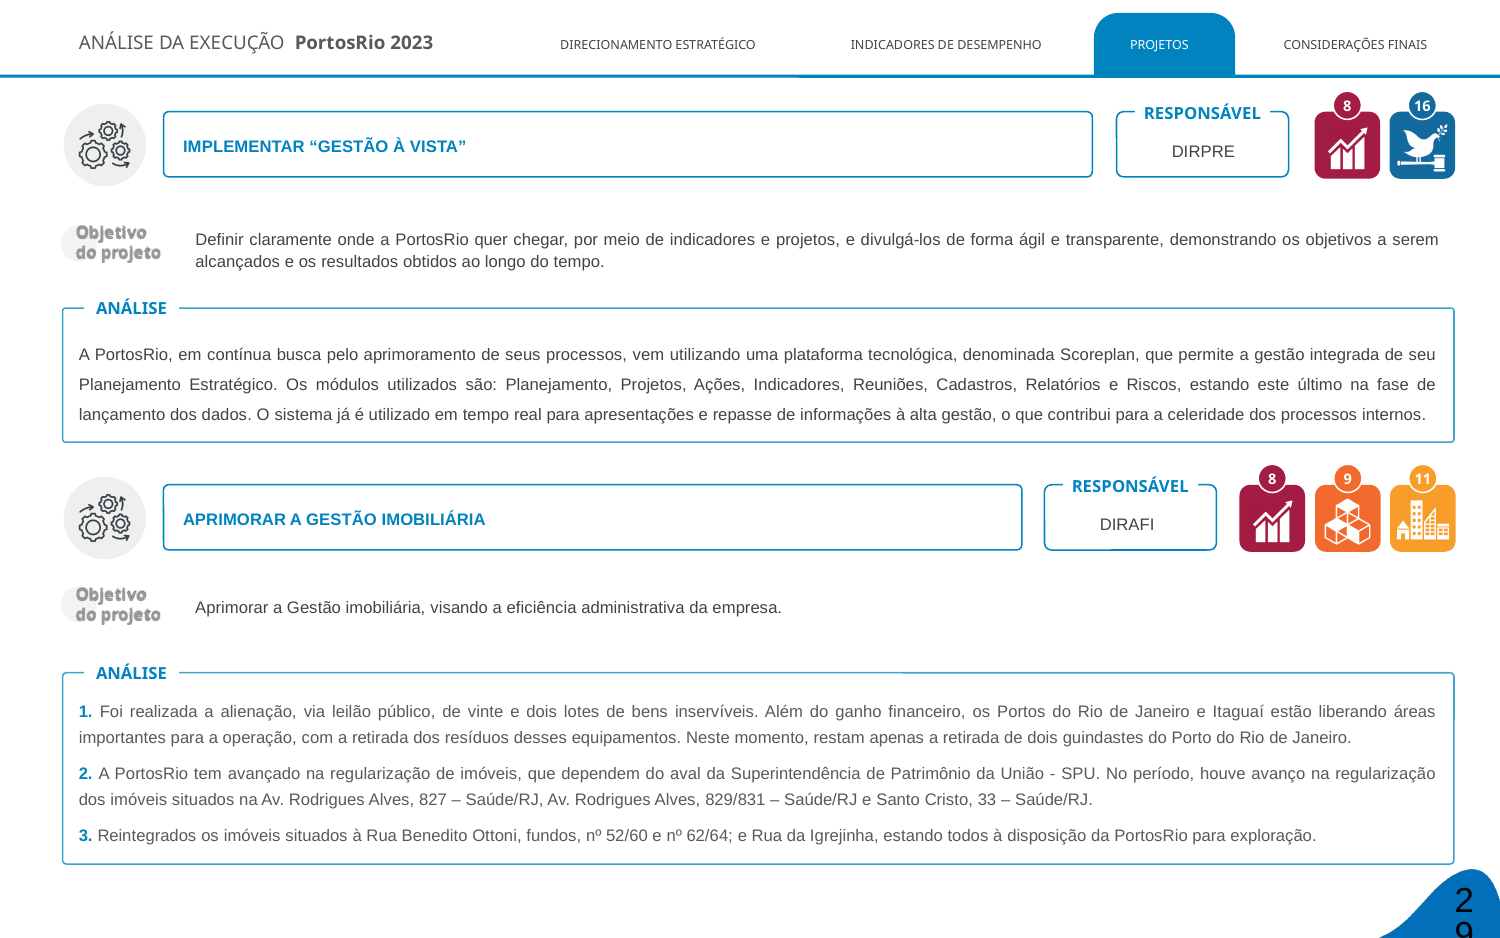

ANÁLISE DA EXECUÇÃO PortosRio 2023
DIRECIONAMENTO ESTRATÉGICO
INDICADORES DE DESEMPENHO
PROJETOS
CONSIDERAÇÕES FINAIS
8
16
RESPONSÁVEL
DIRPRE
IMPLEMENTAR “GESTÃO À VISTA”
Objetivo
do projeto
Definir claramente onde a PortosRio quer chegar, por meio de indicadores e projetos, e divulgá-los de forma ágil e transparente, demonstrando os objetivos a serem alcançados e os resultados obtidos ao longo do tempo.
ANÁLISE
A PortosRio, em contínua busca pelo aprimoramento de seus processos, vem utilizando uma plataforma tecnológica, denominada Scoreplan, que permite a gestão integrada de seu Planejamento Estratégico. Os módulos utilizados são: Planejamento, Projetos, Ações, Indicadores, Reuniões, Cadastros, Relatórios e Riscos, estando este último na fase de lançamento dos dados. O sistema já é utilizado em tempo real para apresentações e repasse de informações à alta gestão, o que contribui para a celeridade dos processos internos.
8
9
11
RESPONSÁVEL
DIRAFI
APRIMORAR A GESTÃO IMOBILIÁRIA
Objetivo
do projeto
Aprimorar a Gestão imobiliária, visando a eficiência administrativa da empresa.
ANÁLISE
1. Foi realizada a alienação, via leilão público, de vinte e dois lotes de bens inservíveis. Além do ganho financeiro, os Portos do Rio de Janeiro e Itaguaí estão liberando áreas importantes para a operação, com a retirada dos resíduos desses equipamentos. Neste momento, restam apenas a retirada de dois guindastes do Porto do Rio de Janeiro.
2. A PortosRio tem avançado na regularização de imóveis, que dependem do aval da Superintendência de Patrimônio da União - SPU. No período, houve avanço na regularização dos imóveis situados na Av. Rodrigues Alves, 827 – Saúde/RJ, Av. Rodrigues Alves, 829/831 – Saúde/RJ e Santo Cristo, 33 – Saúde/RJ.
3. Reintegrados os imóveis situados à Rua Benedito Ottoni, fundos, nº 52/60 e nº 62/64; e Rua da Igrejinha, estando todos à disposição da PortosRio para exploração.